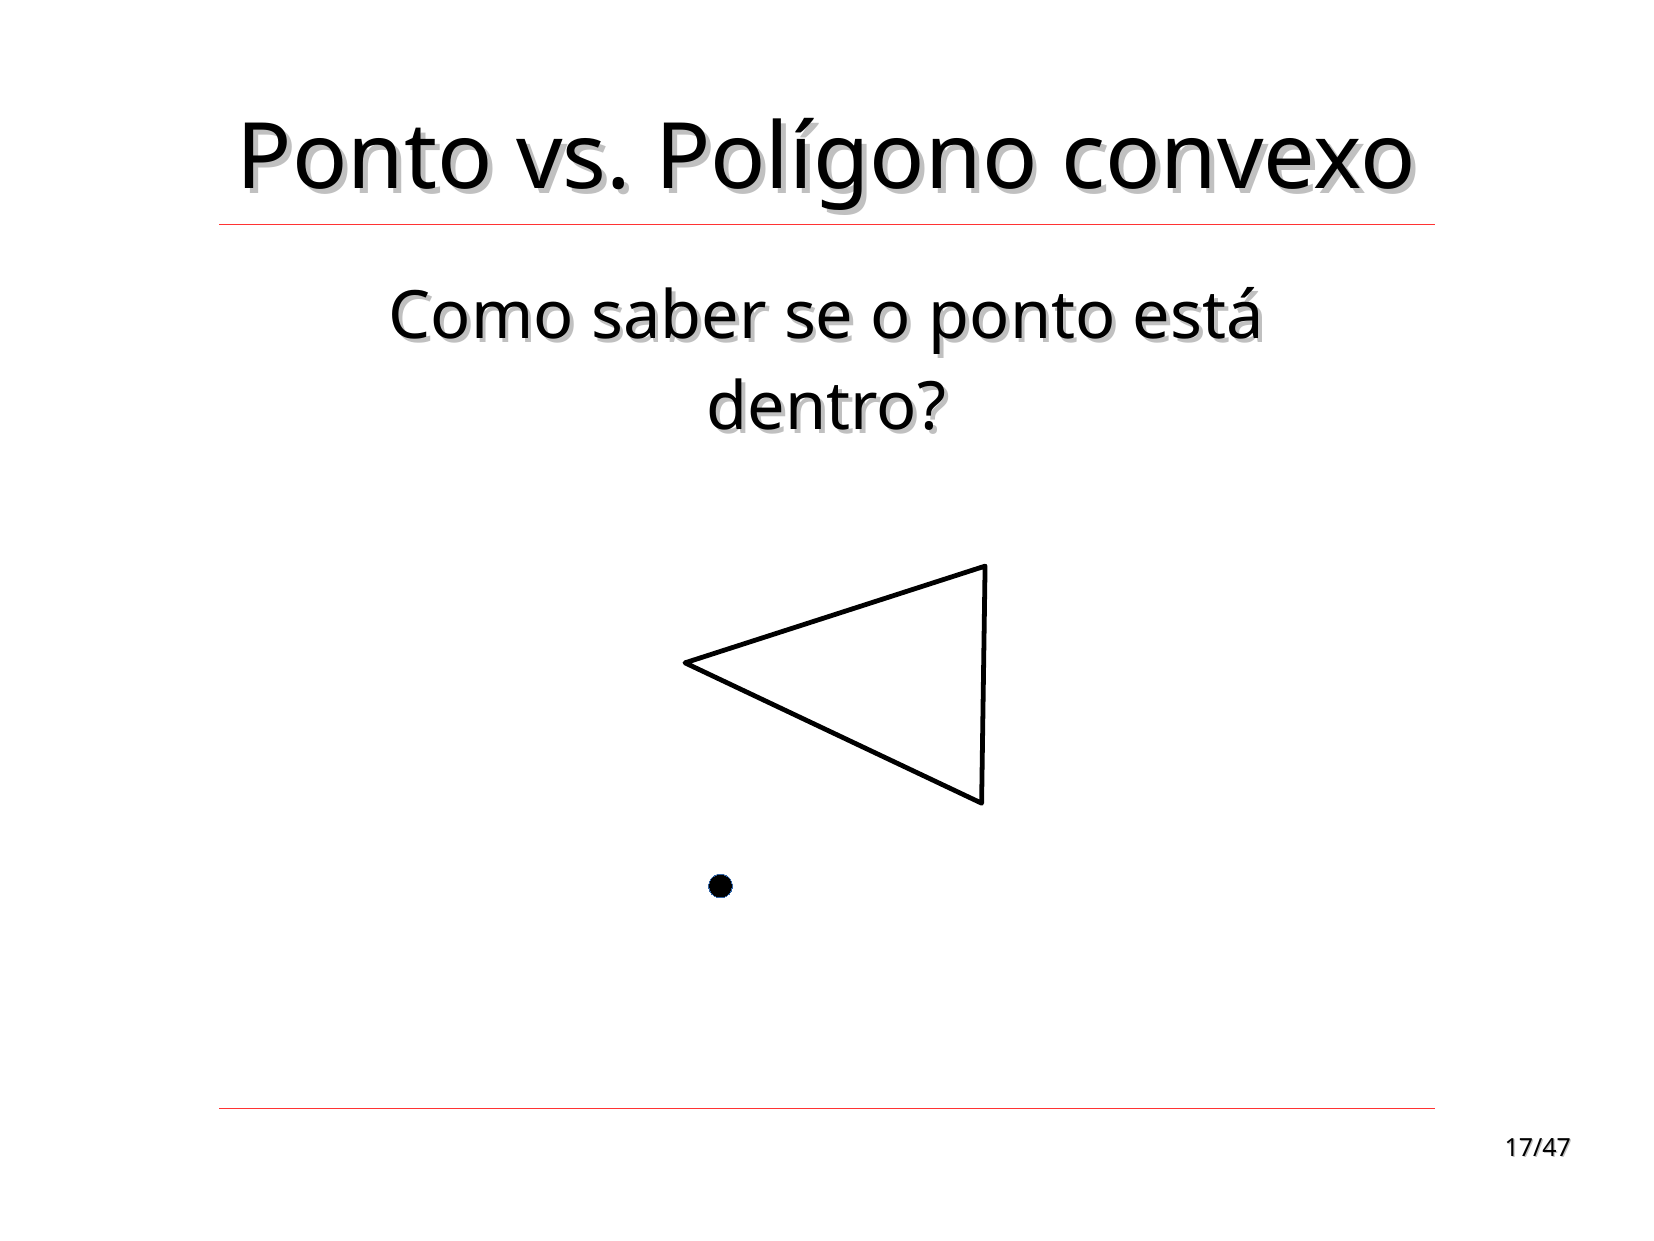

# Ponto vs. Polígono convexo
Como saber se o ponto está dentro?
P
17